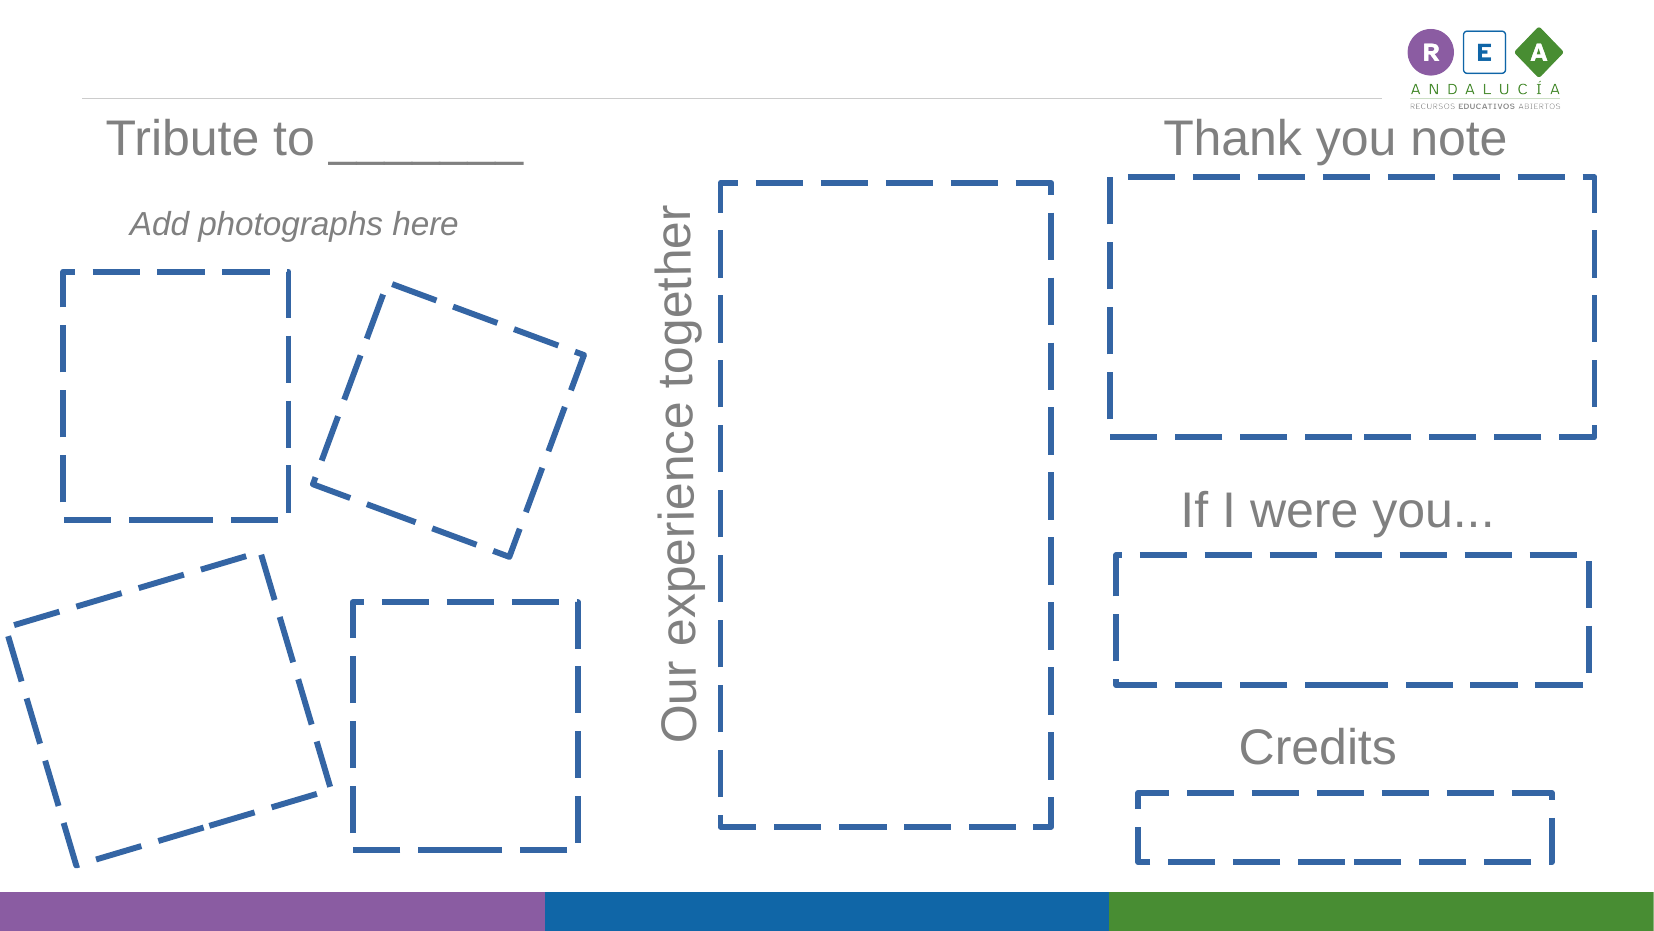

Thank you note
Tribute to _______
# Add photographs here
If I were you...
Our experience together
Credits